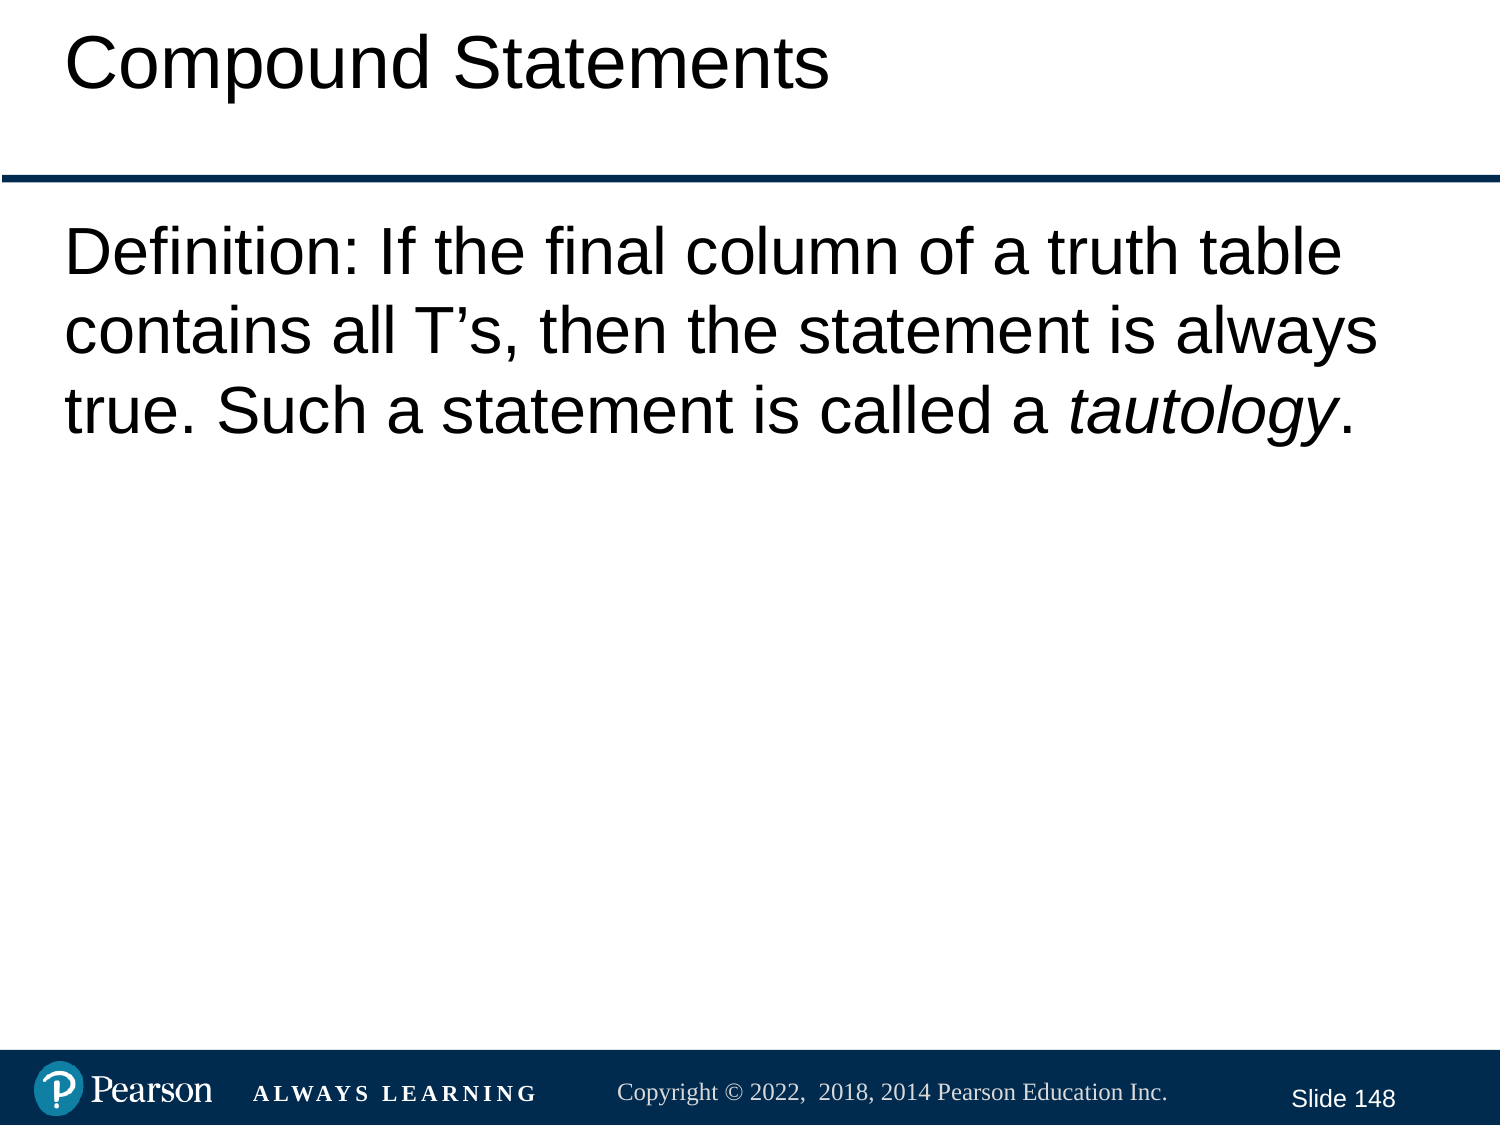

# Compound Statements
Definition: If the final column of a truth table contains all T’s, then the statement is always true. Such a statement is called a tautology.